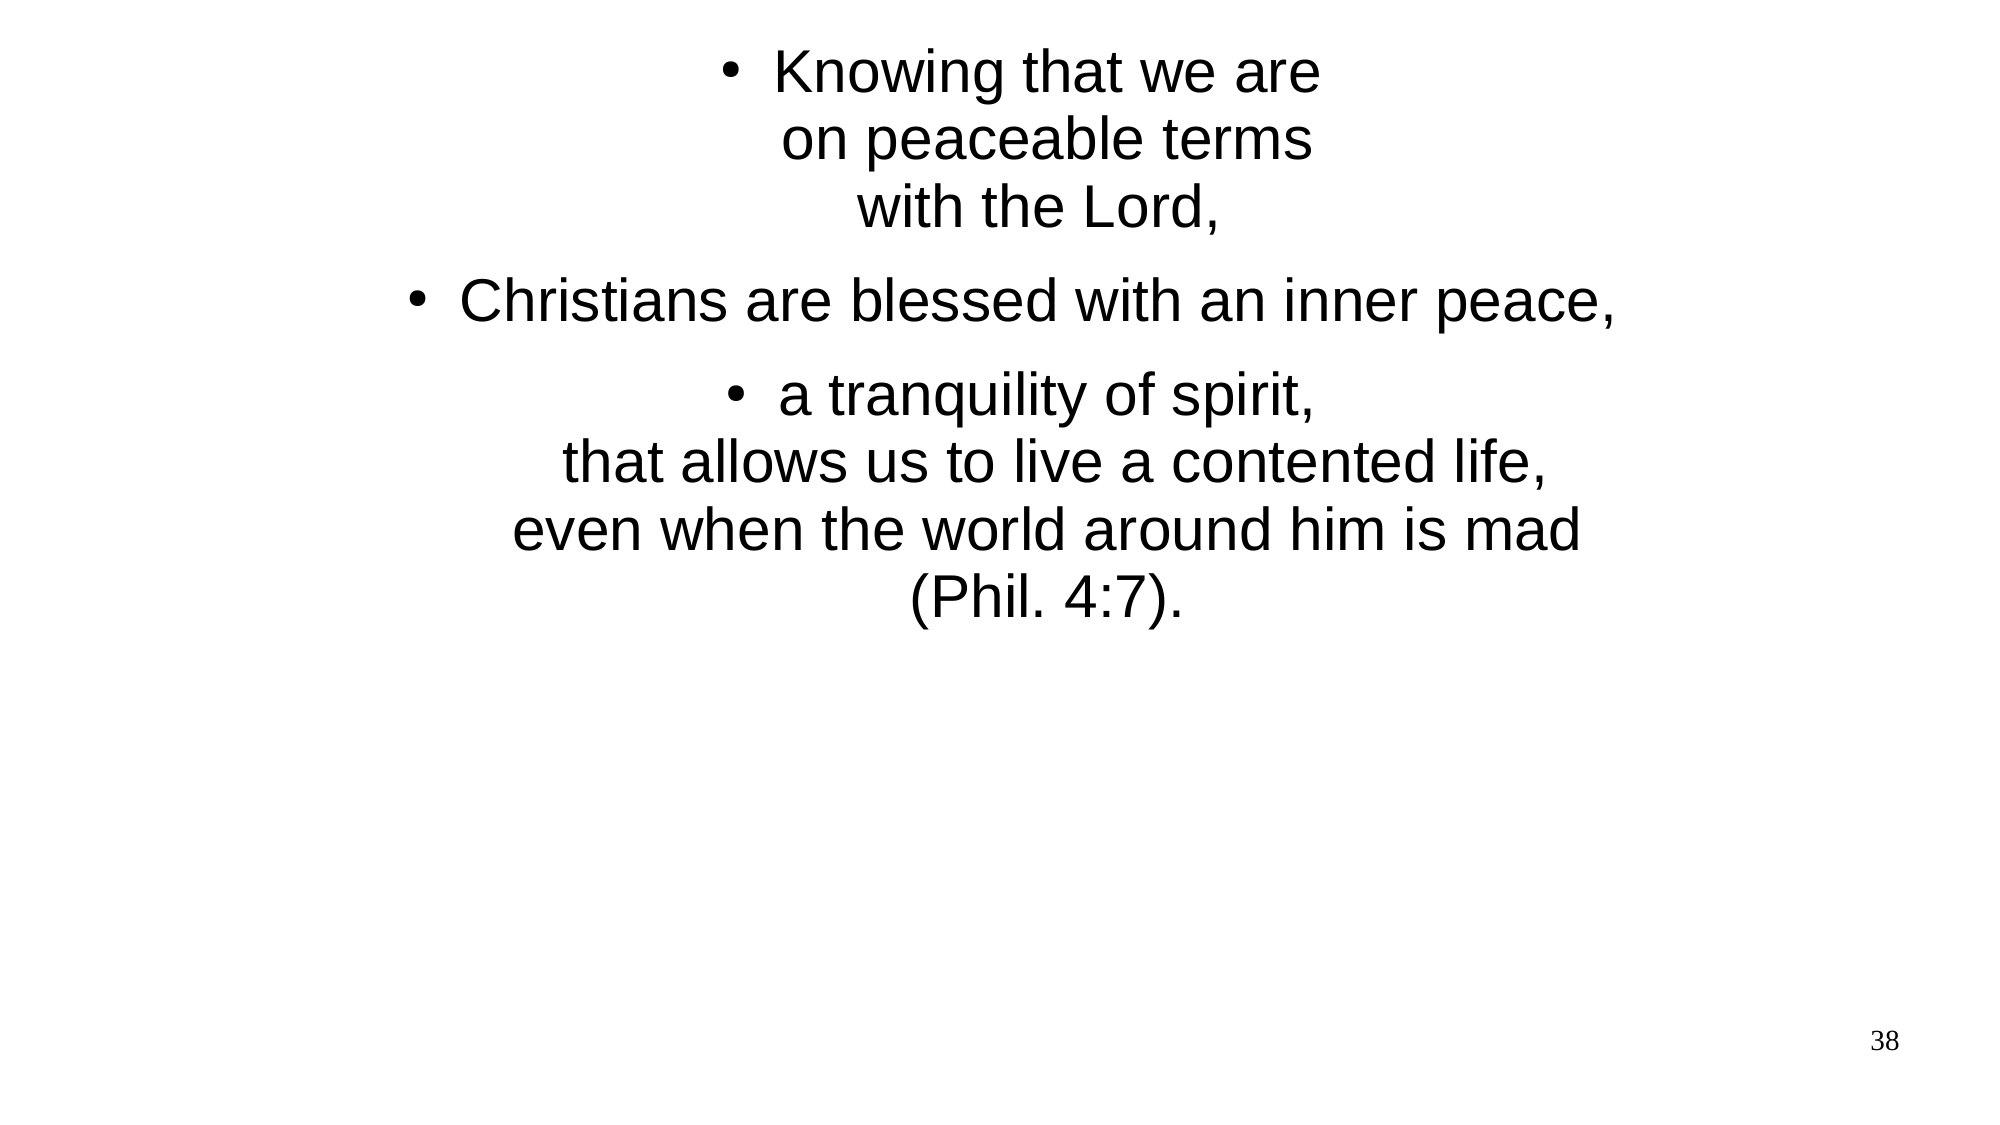

# Knowing that we are on peaceable terms with the Lord,
Christians are blessed with an inner peace,
a tranquility of spirit,
 that allows us to live a contented life,
 even when the world around him is mad
(Phil. 4:7).
38